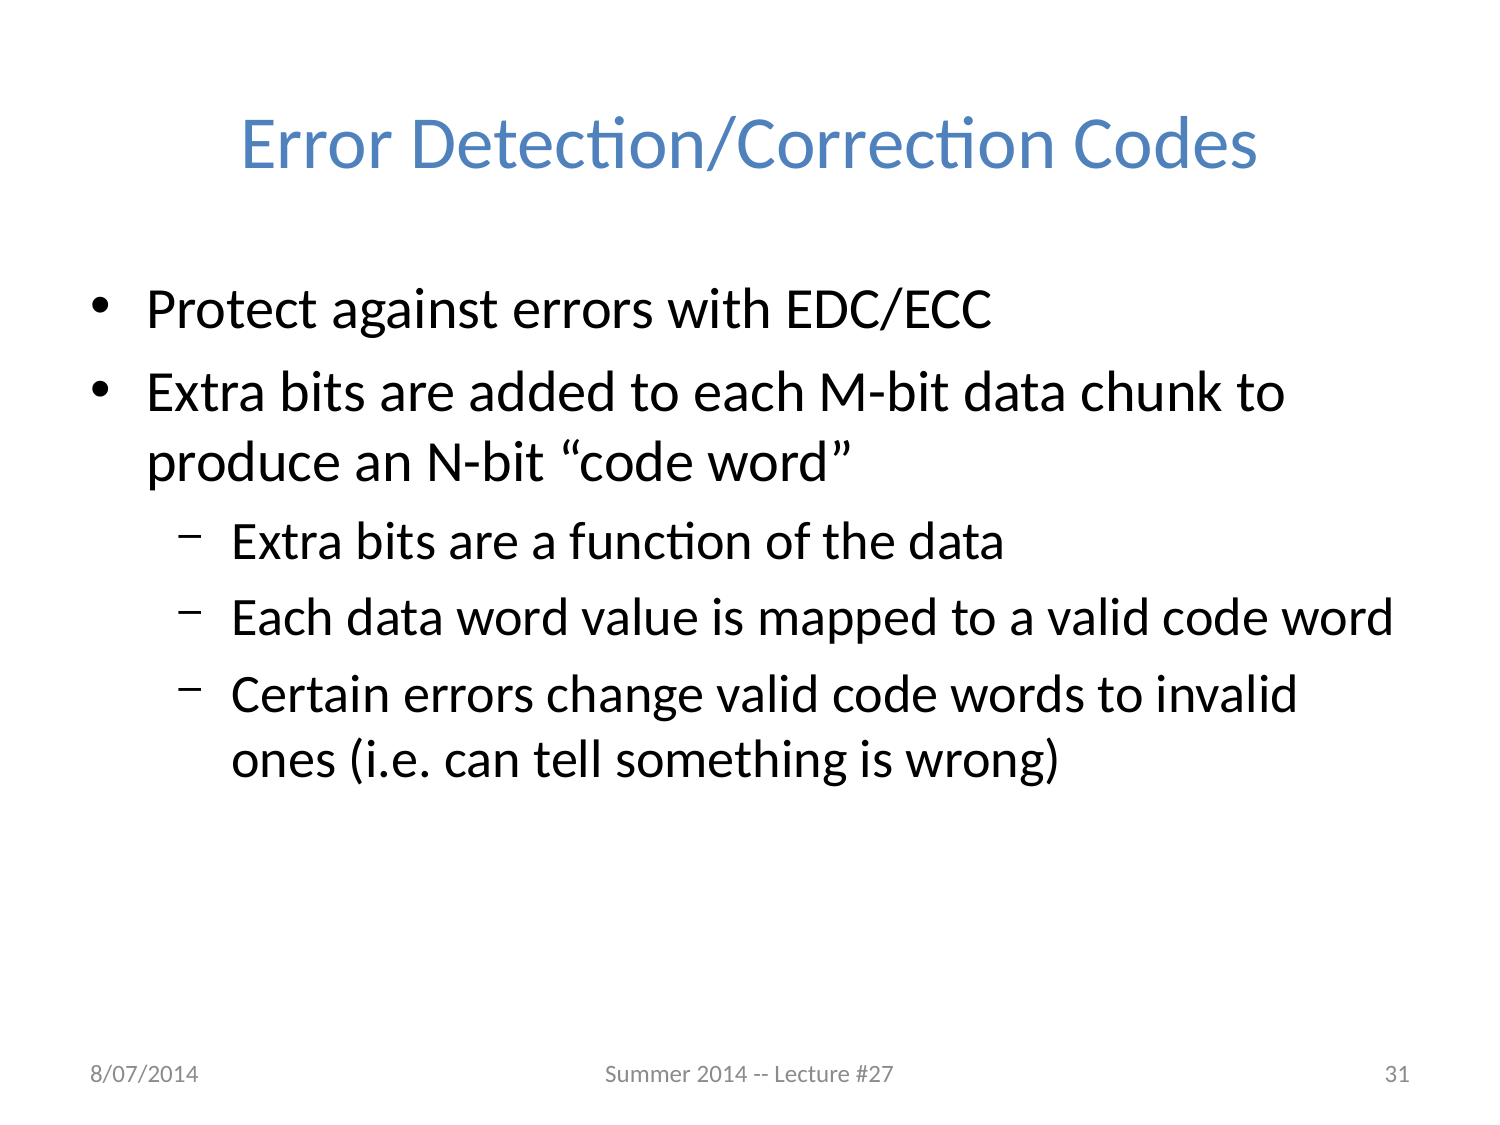

# Error Detection/Correction Codes
Protect against errors with EDC/ECC
Extra bits are added to each M-bit data chunk to produce an N-bit “code word”
Extra bits are a function of the data
Each data word value is mapped to a valid code word
Certain errors change valid code words to invalid ones (i.e. can tell something is wrong)
8/07/2014
Summer 2014 -- Lecture #27